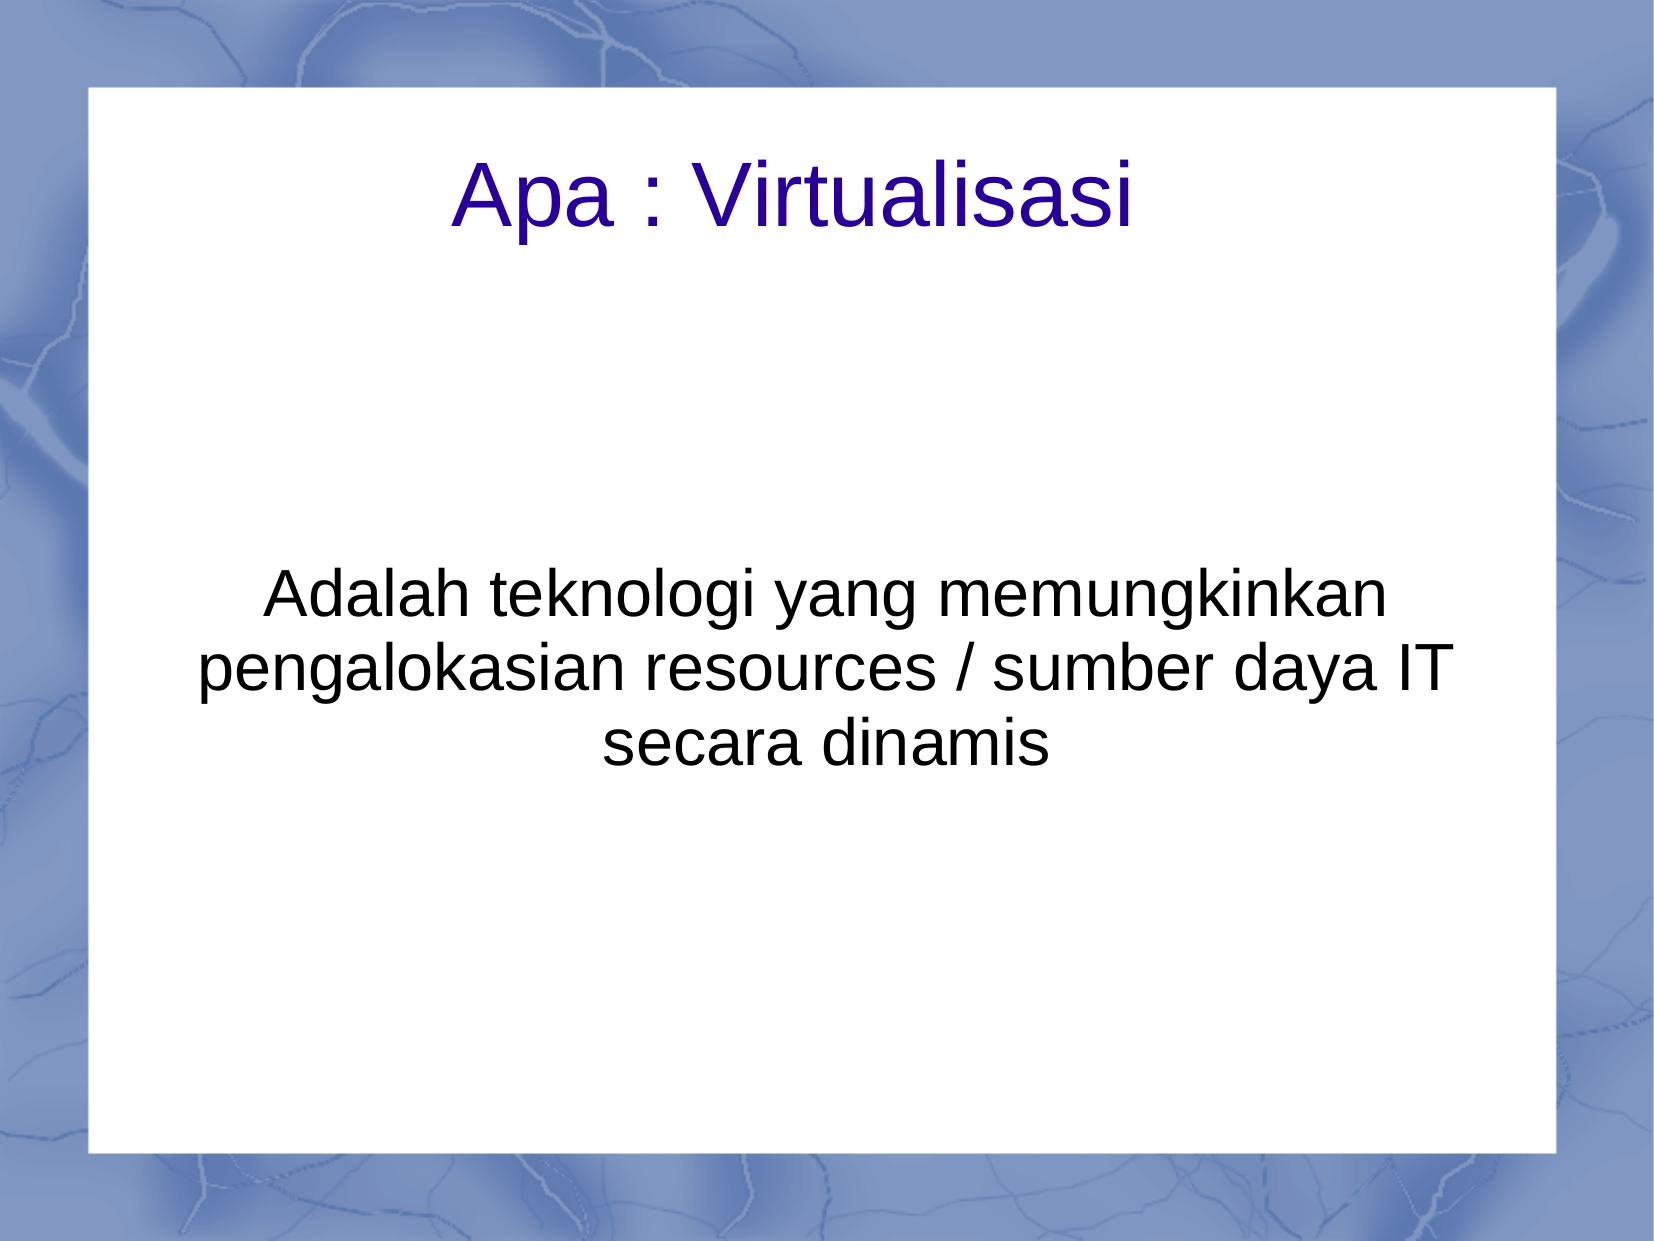

# Apa : Virtualisasi
Adalah teknologi yang memungkinkan pengalokasian resources / sumber daya IT secara dinamis